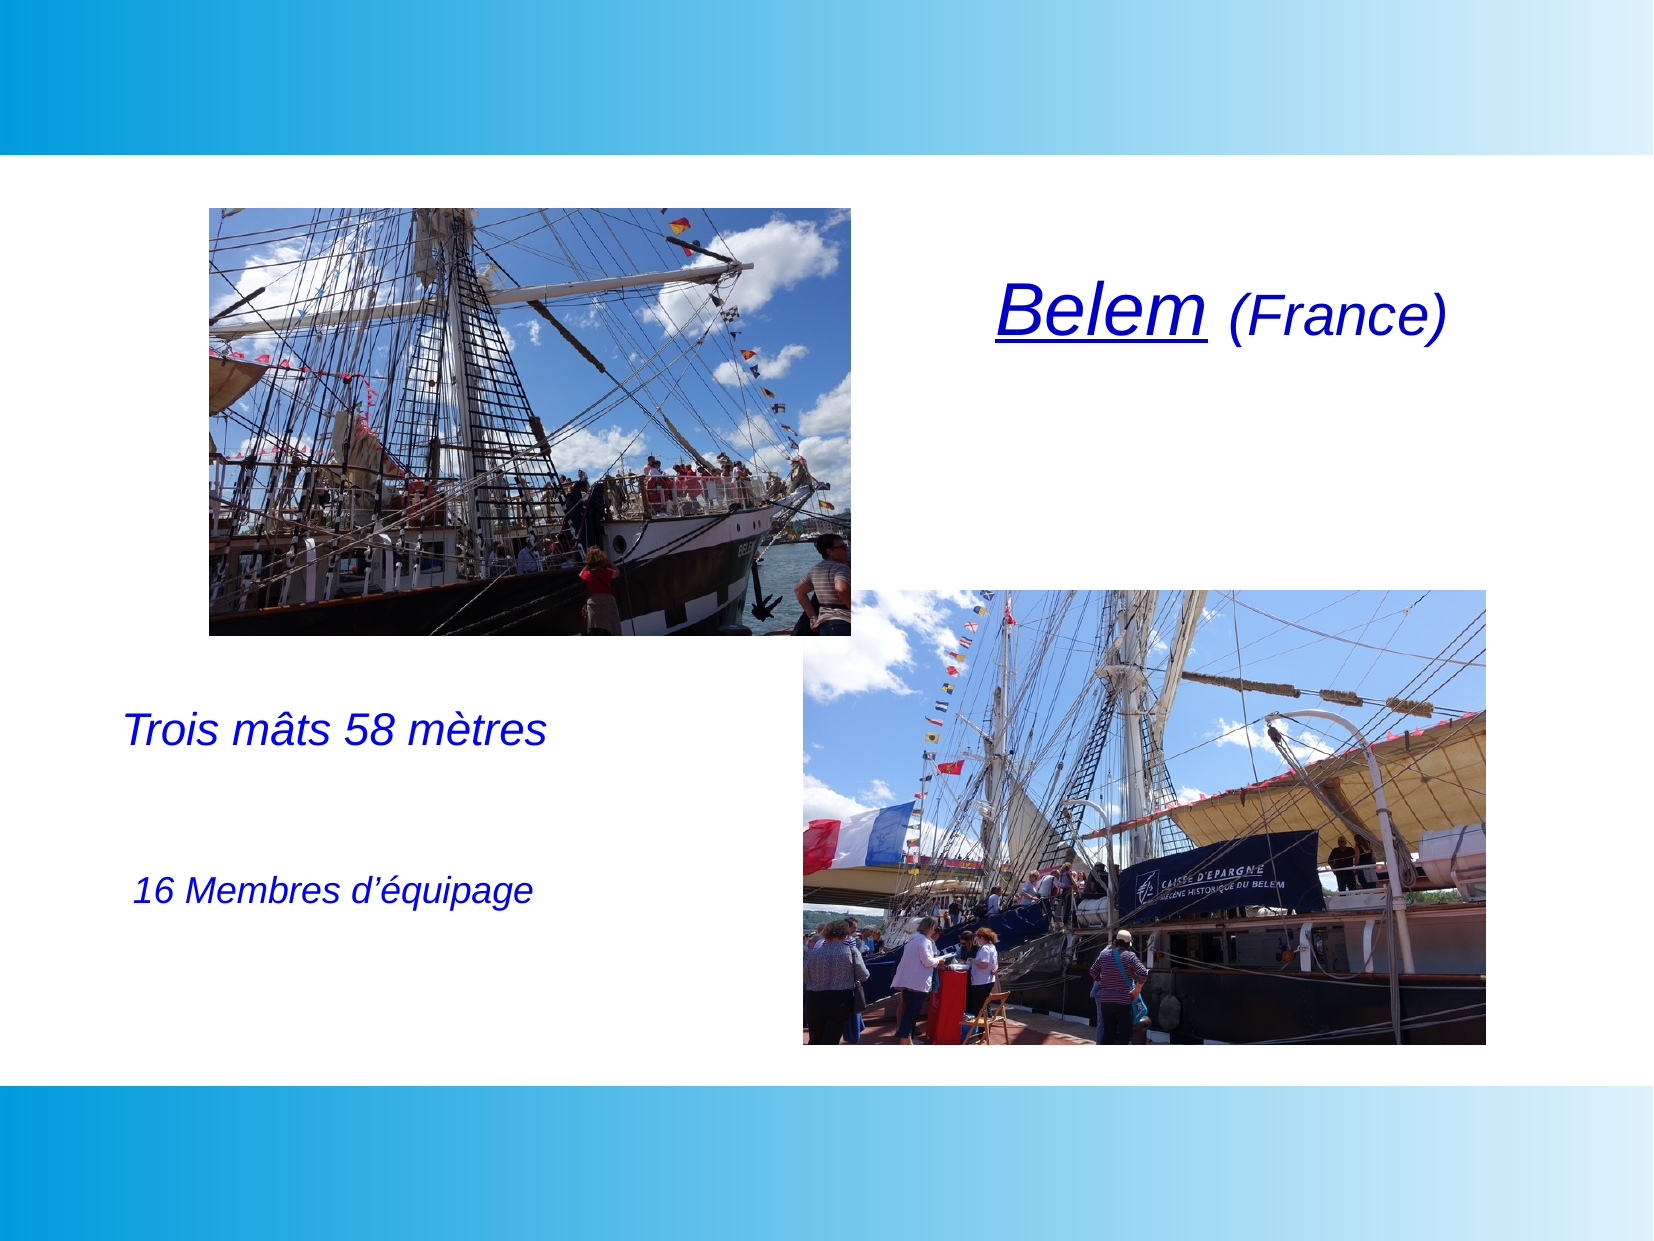

#
Belem (France)
Trois mâts 58 mètres
16 Membres d’équipage